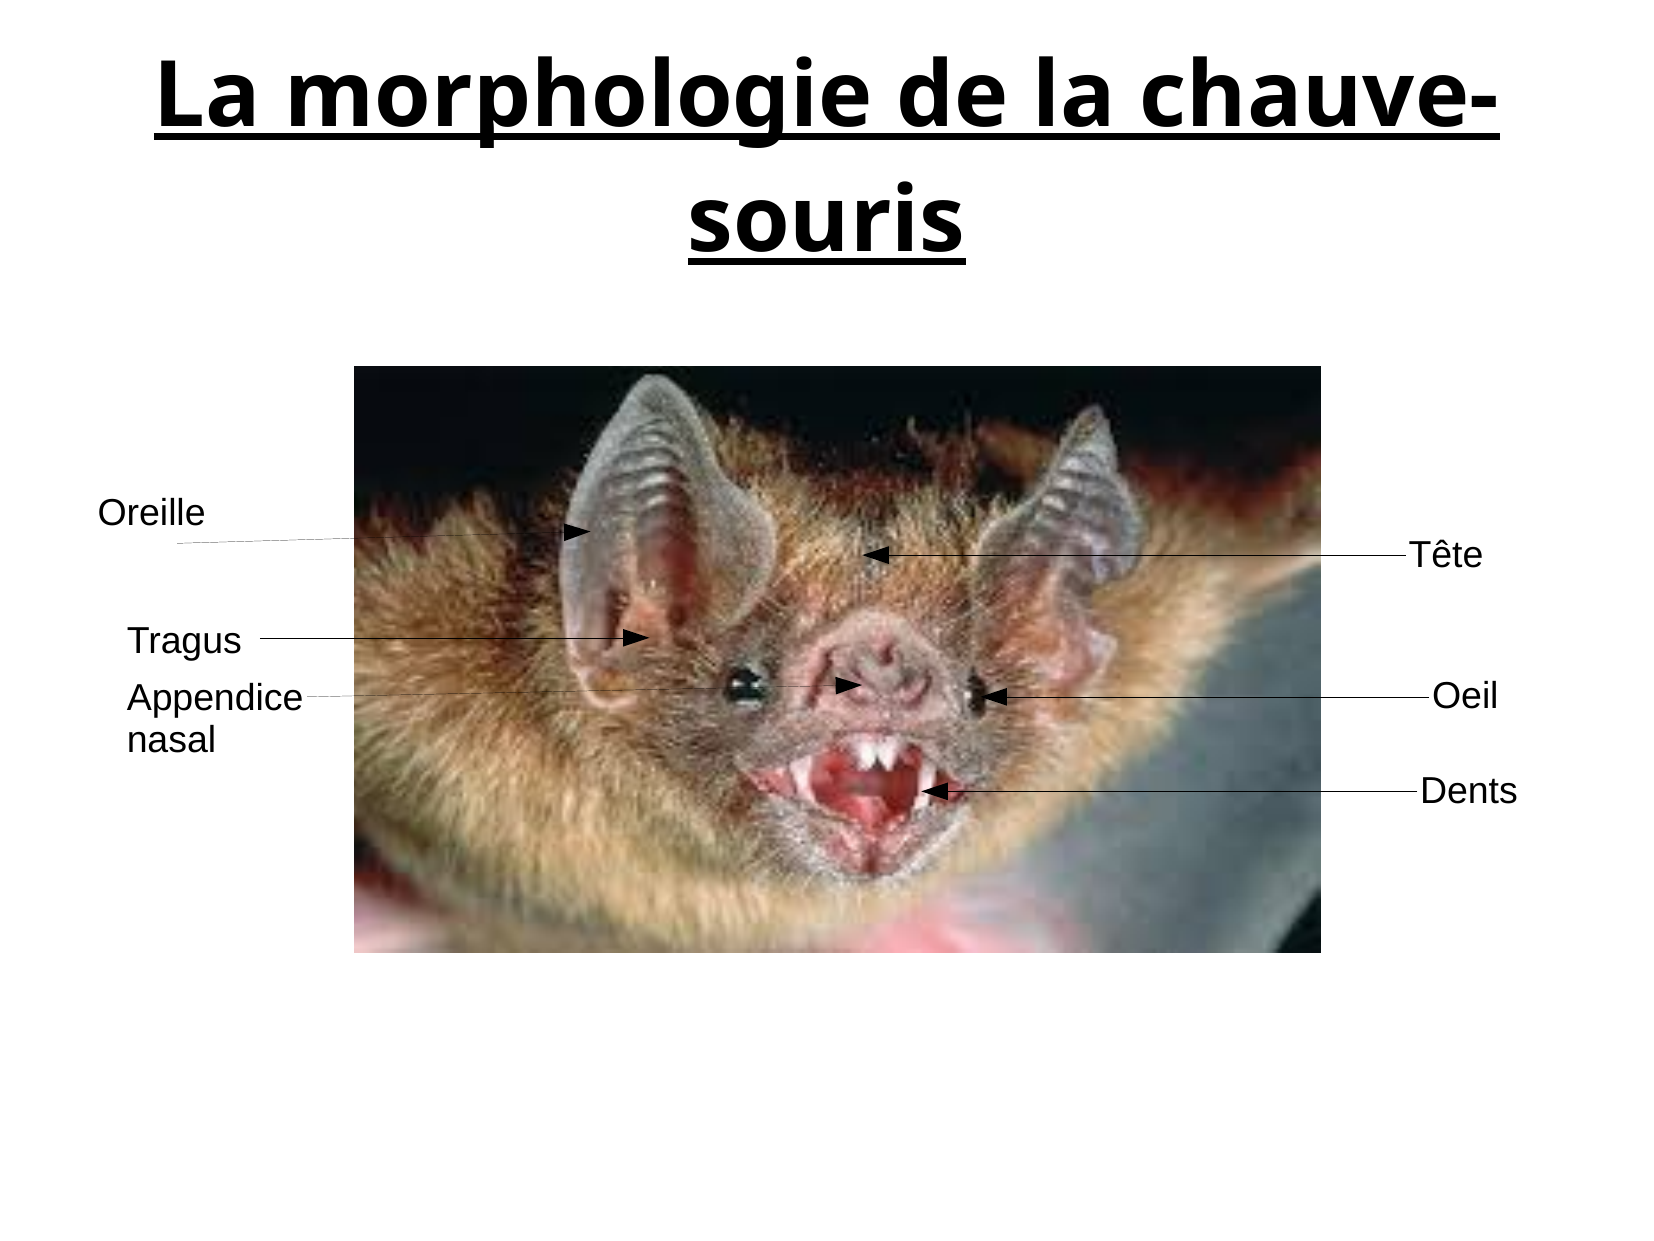

# La morphologie de la chauve-souris
Oreille
Tête
Tragus
Oeil
Appendice nasal
Dents